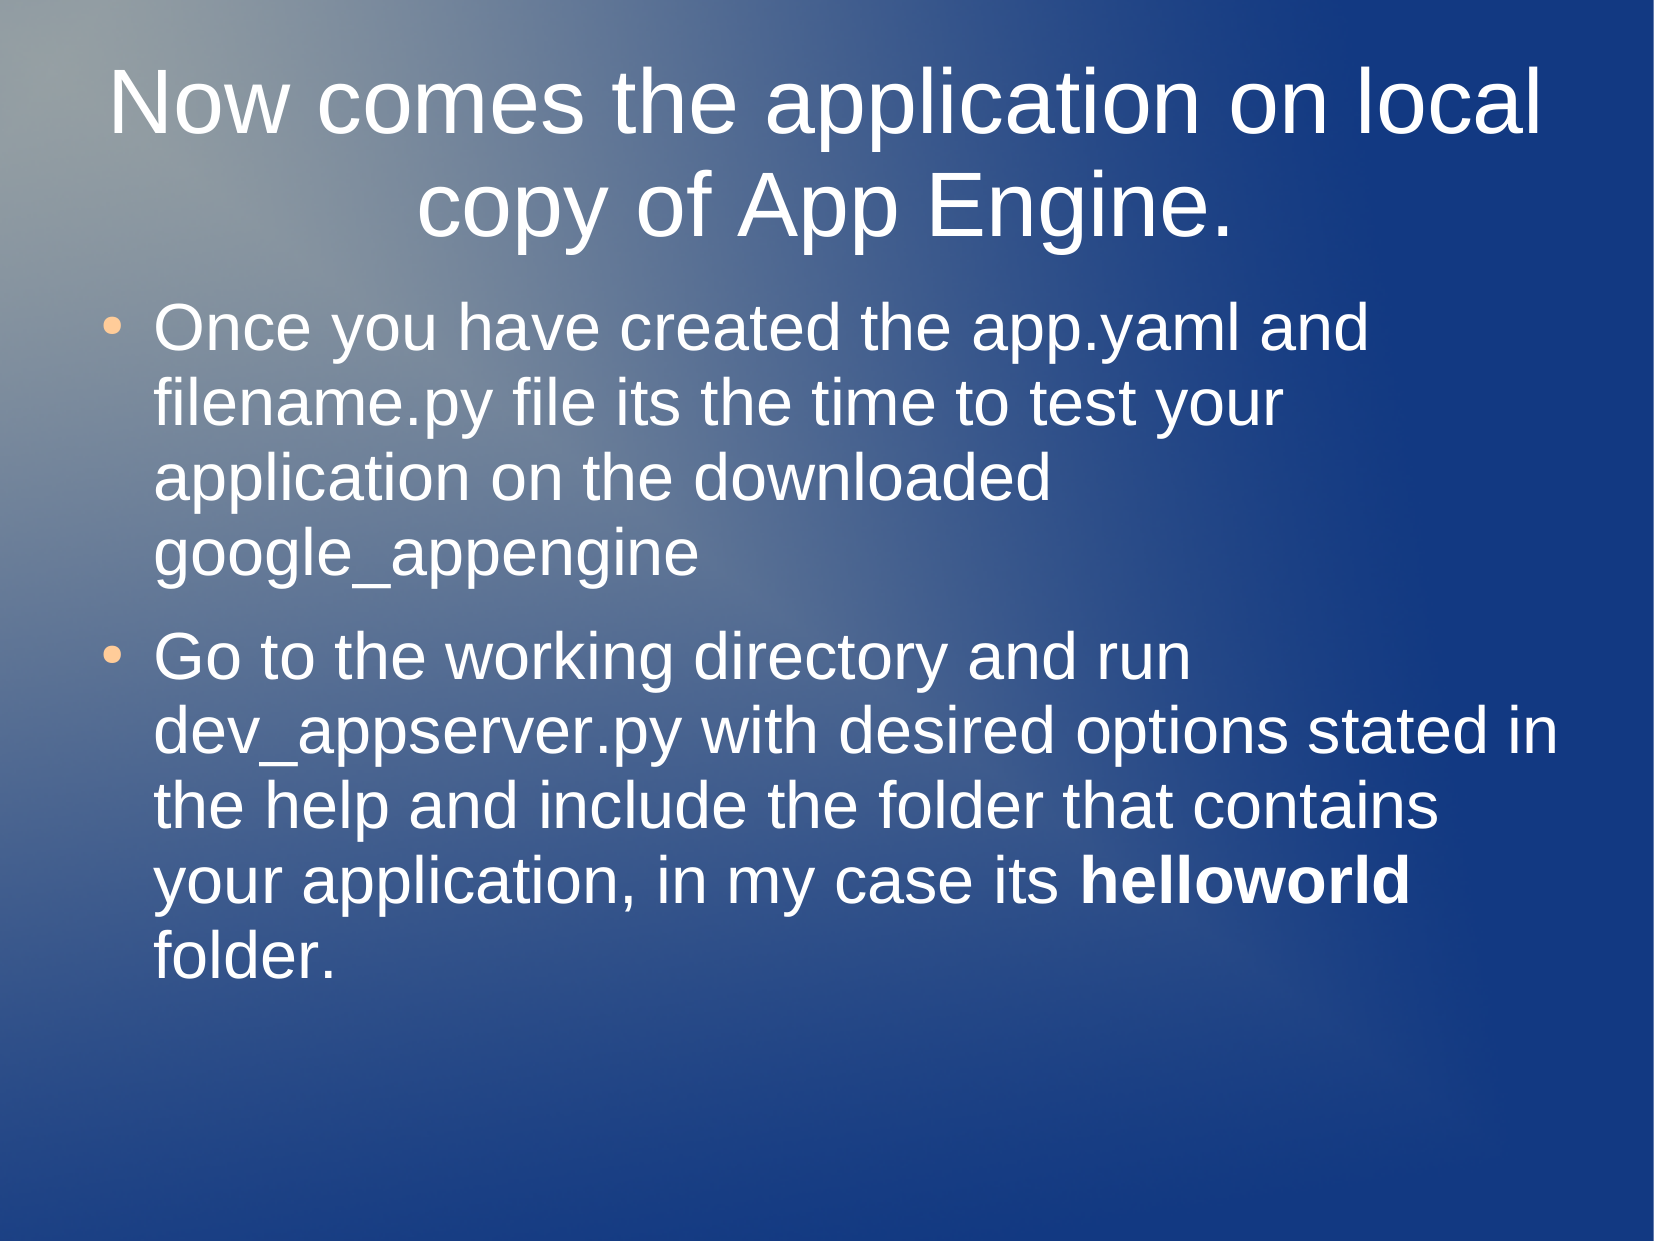

# Now comes the application on local copy of App Engine.
Once you have created the app.yaml and filename.py file its the time to test your application on the downloaded google_appengine
Go to the working directory and run dev_appserver.py with desired options stated in the help and include the folder that contains your application, in my case its helloworld folder.